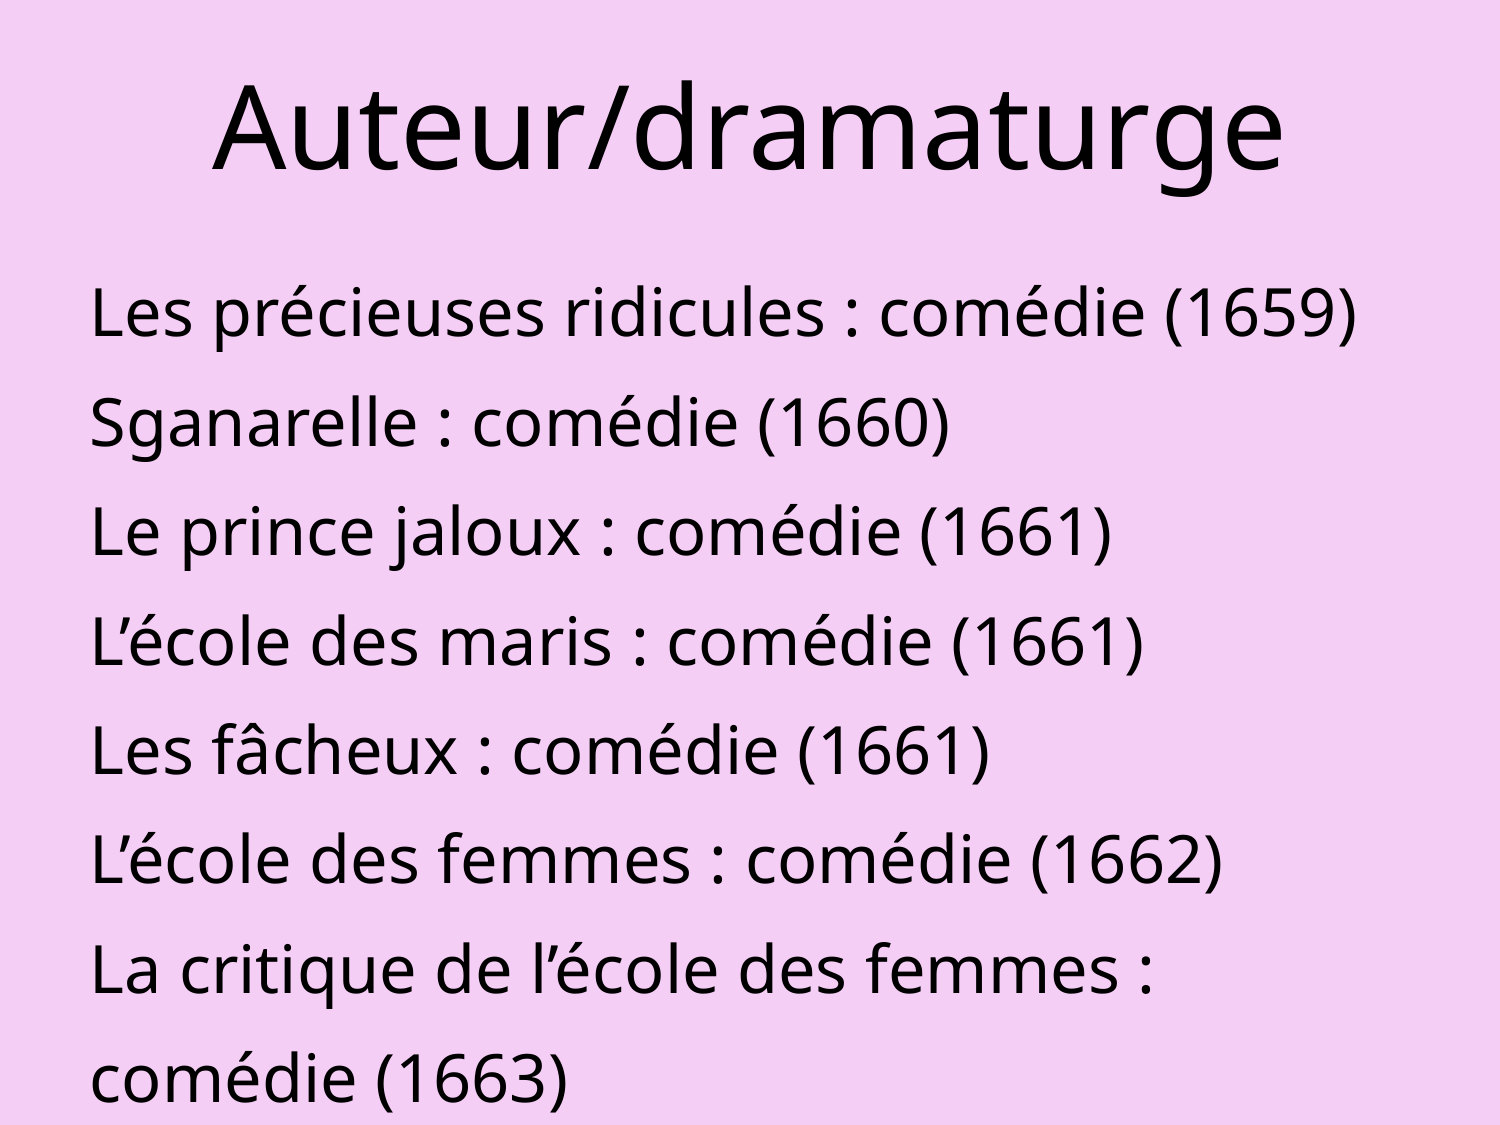

# Auteur/dramaturge
Les précieuses ridicules : comédie (1659)
Sganarelle : comédie (1660)
Le prince jaloux : comédie (1661)
L’école des maris : comédie (1661)
Les fâcheux : comédie (1661)
L’école des femmes : comédie (1662)
La critique de l’école des femmes :
comédie (1663)
L’impromptu de Versailles : comédie (1663)
Le mariage forcé : comédie (1664)
La princesse d’Elide : comédie (1664)
Tartruffe : comédie (1664)